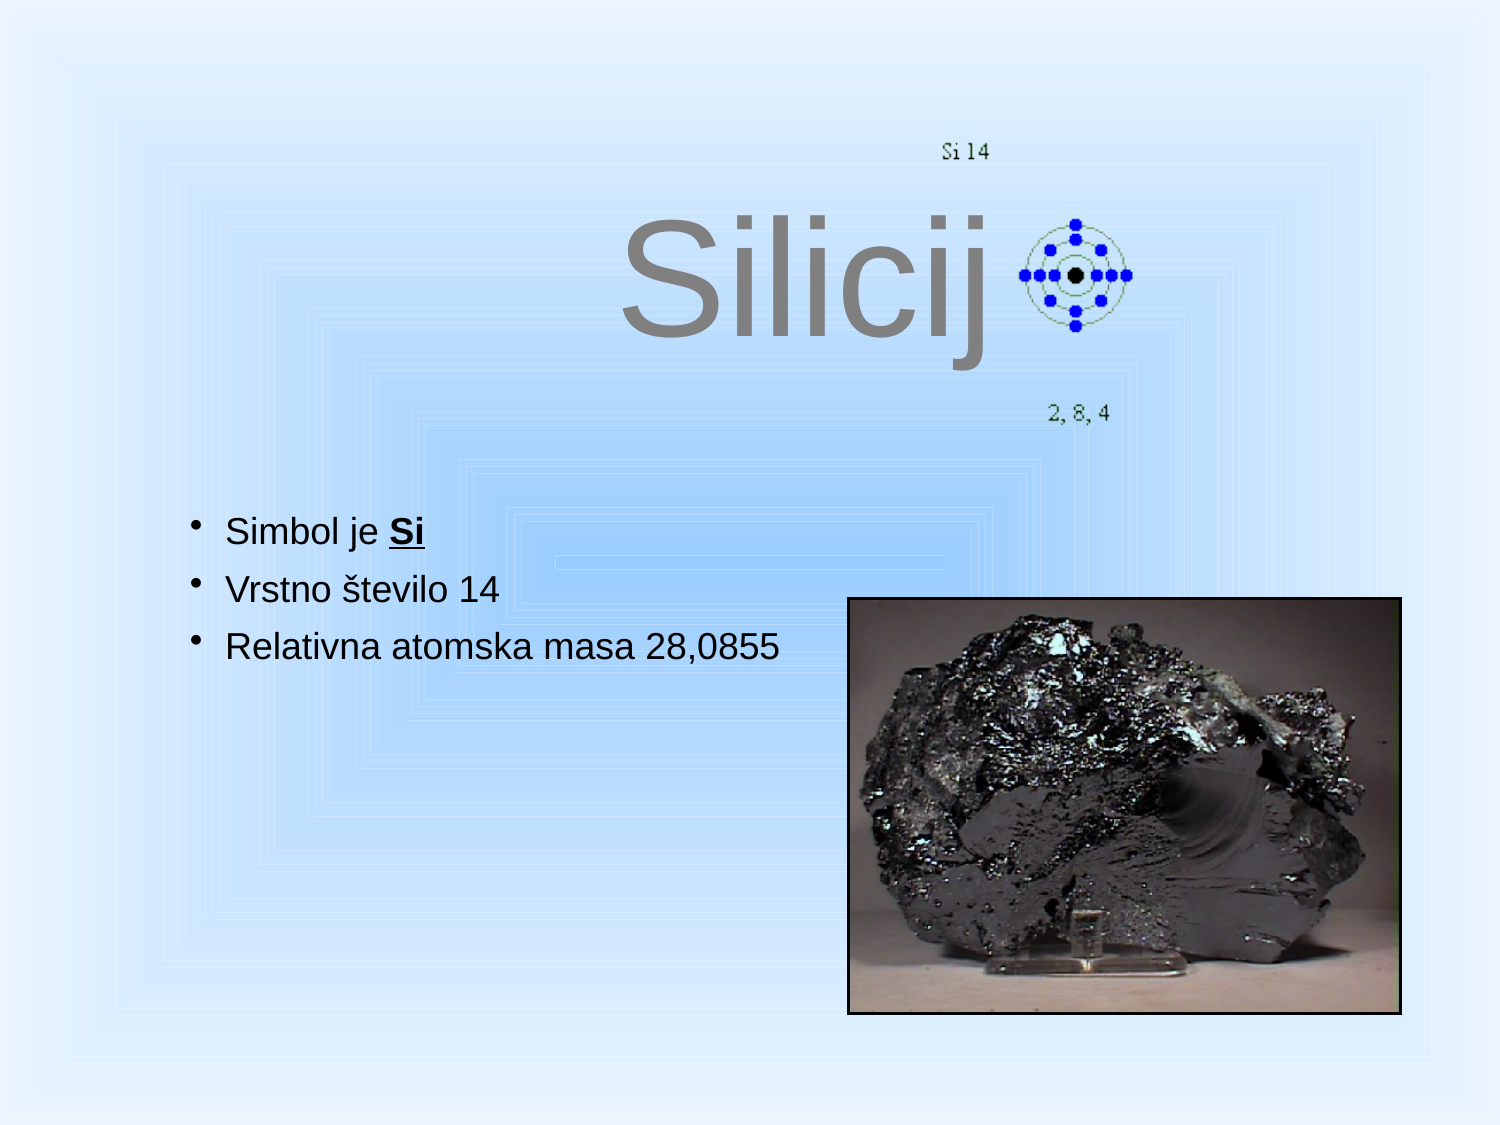

| |
| --- |
| |
 Silicij
Simbol je Si
Vrstno število 14
Relativna atomska masa 28,0855